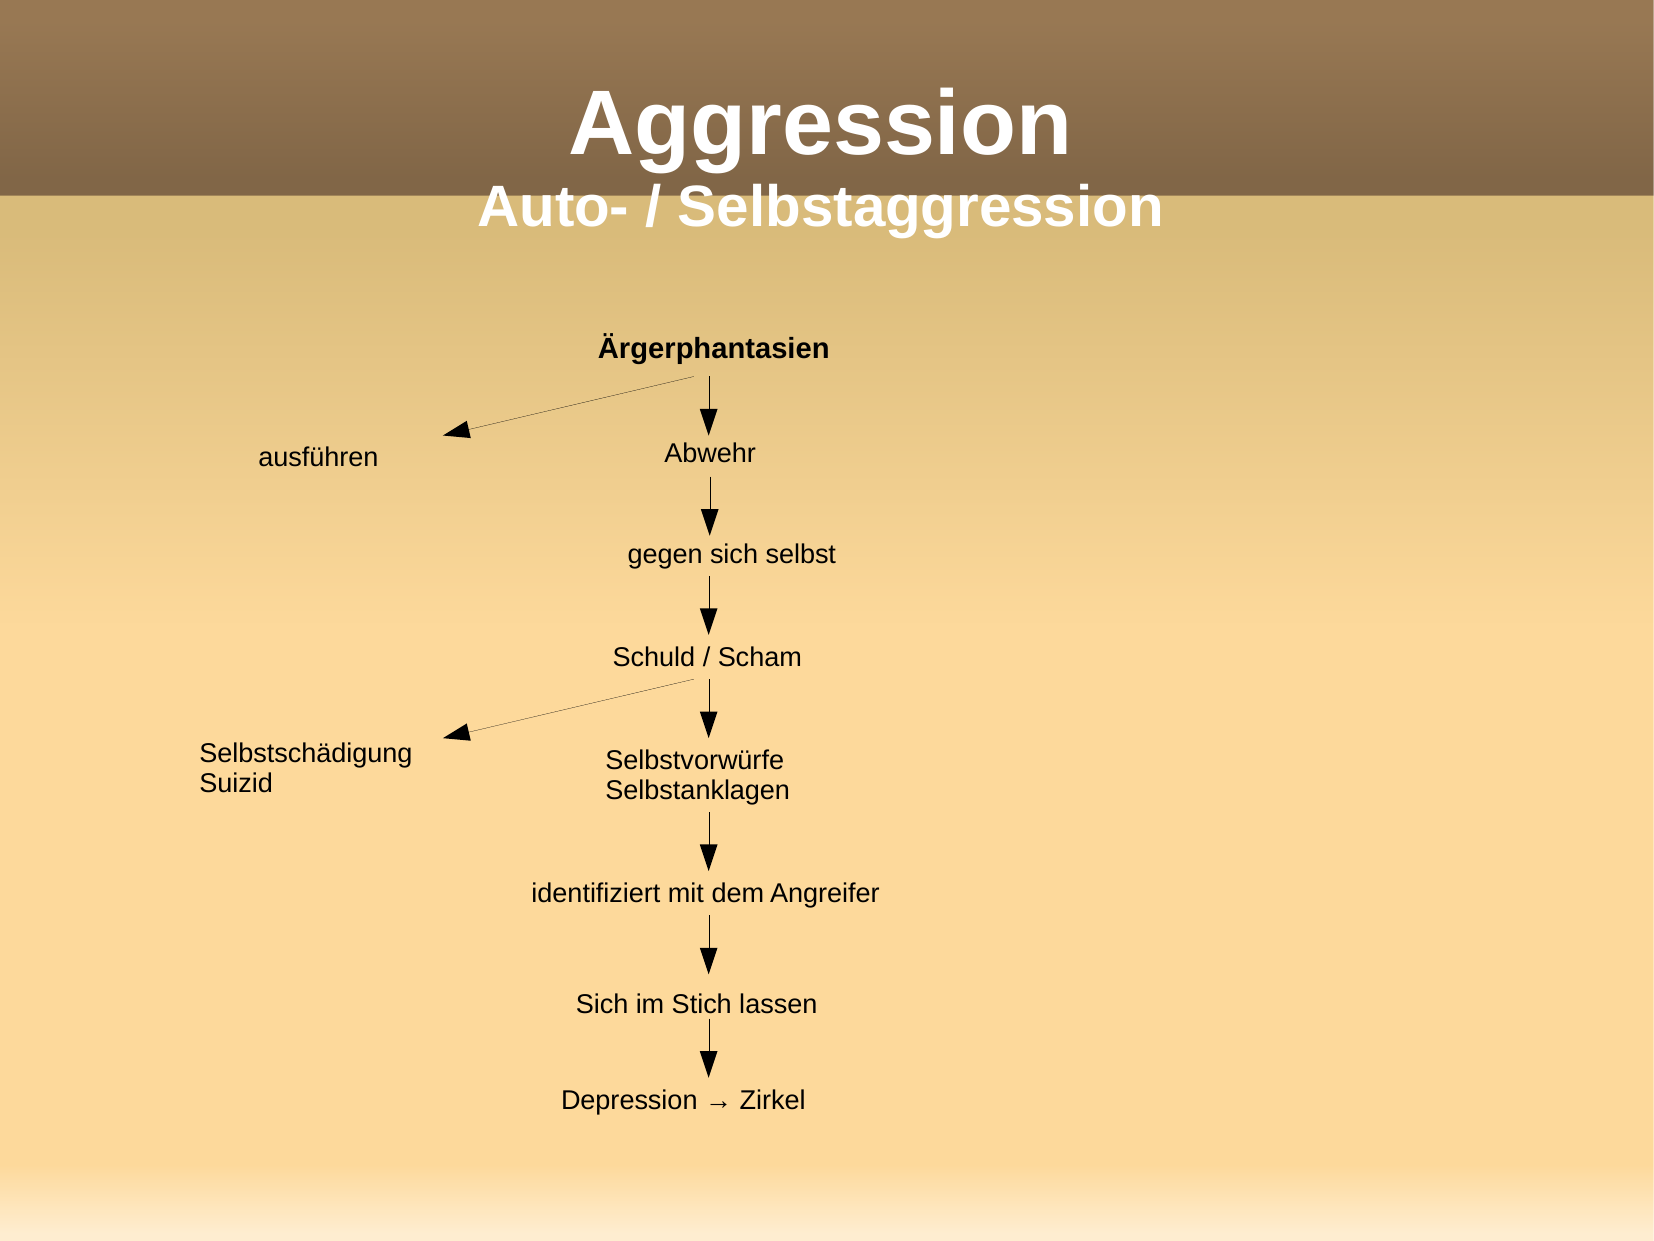

# Aggression Auto- / Selbstaggression
Ärgerphantasien
Abwehr
ausführen
gegen sich selbst
Schuld / Scham
Selbstschädigung
Suizid
Selbstvorwürfe
Selbstanklagen
identifiziert mit dem Angreifer
Sich im Stich lassen
Depression → Zirkel